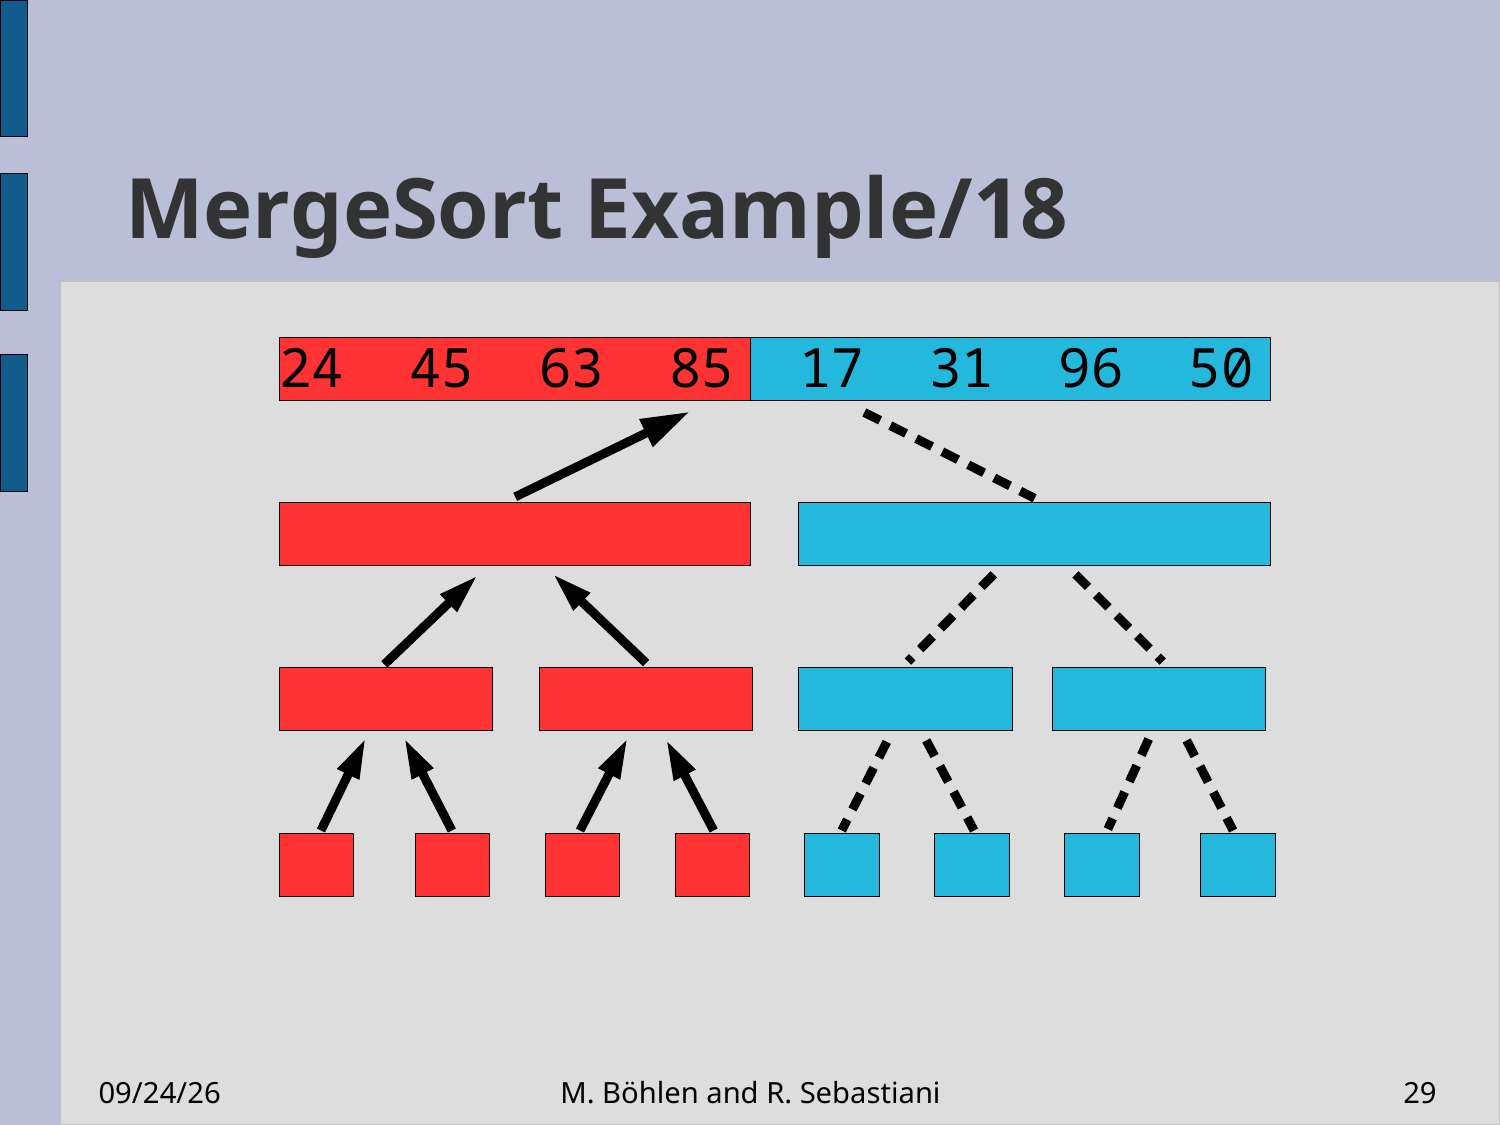

# MergeSort Example/18
24 45 63 85 17 31 96 50
24 45 63 85
M. Böhlen and R. Sebastiani
29